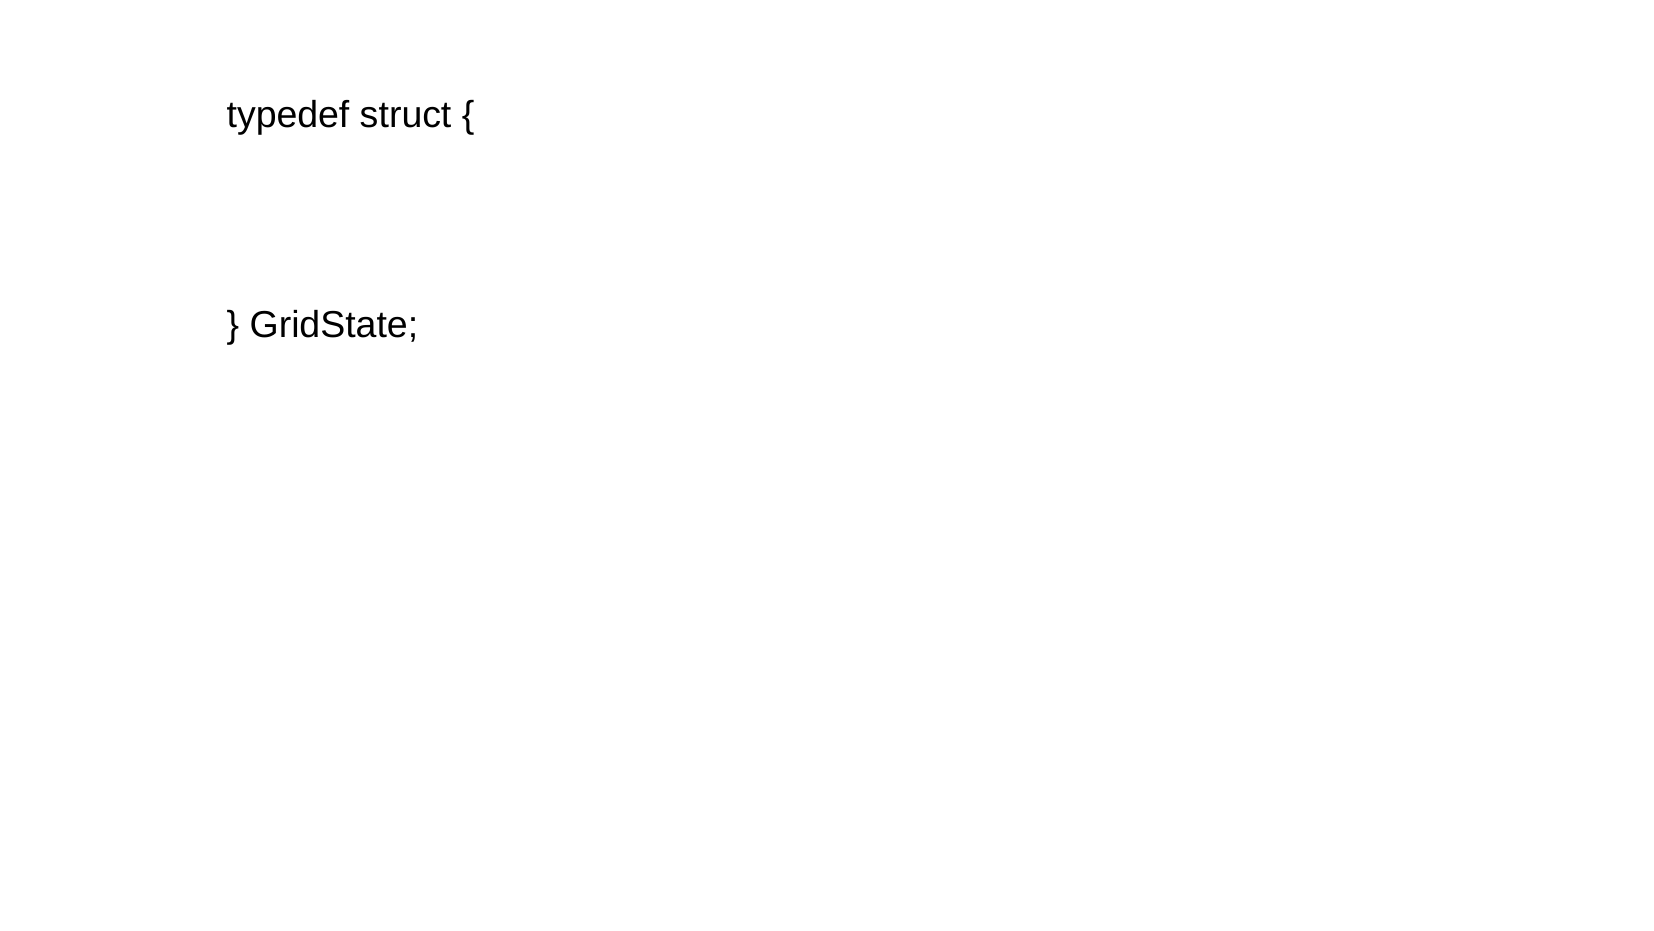

typedef struct {
 IpuzCrossword *xword;
 IpuzCellCoord cursor;
 IpuzClueId clue;
} GridState;